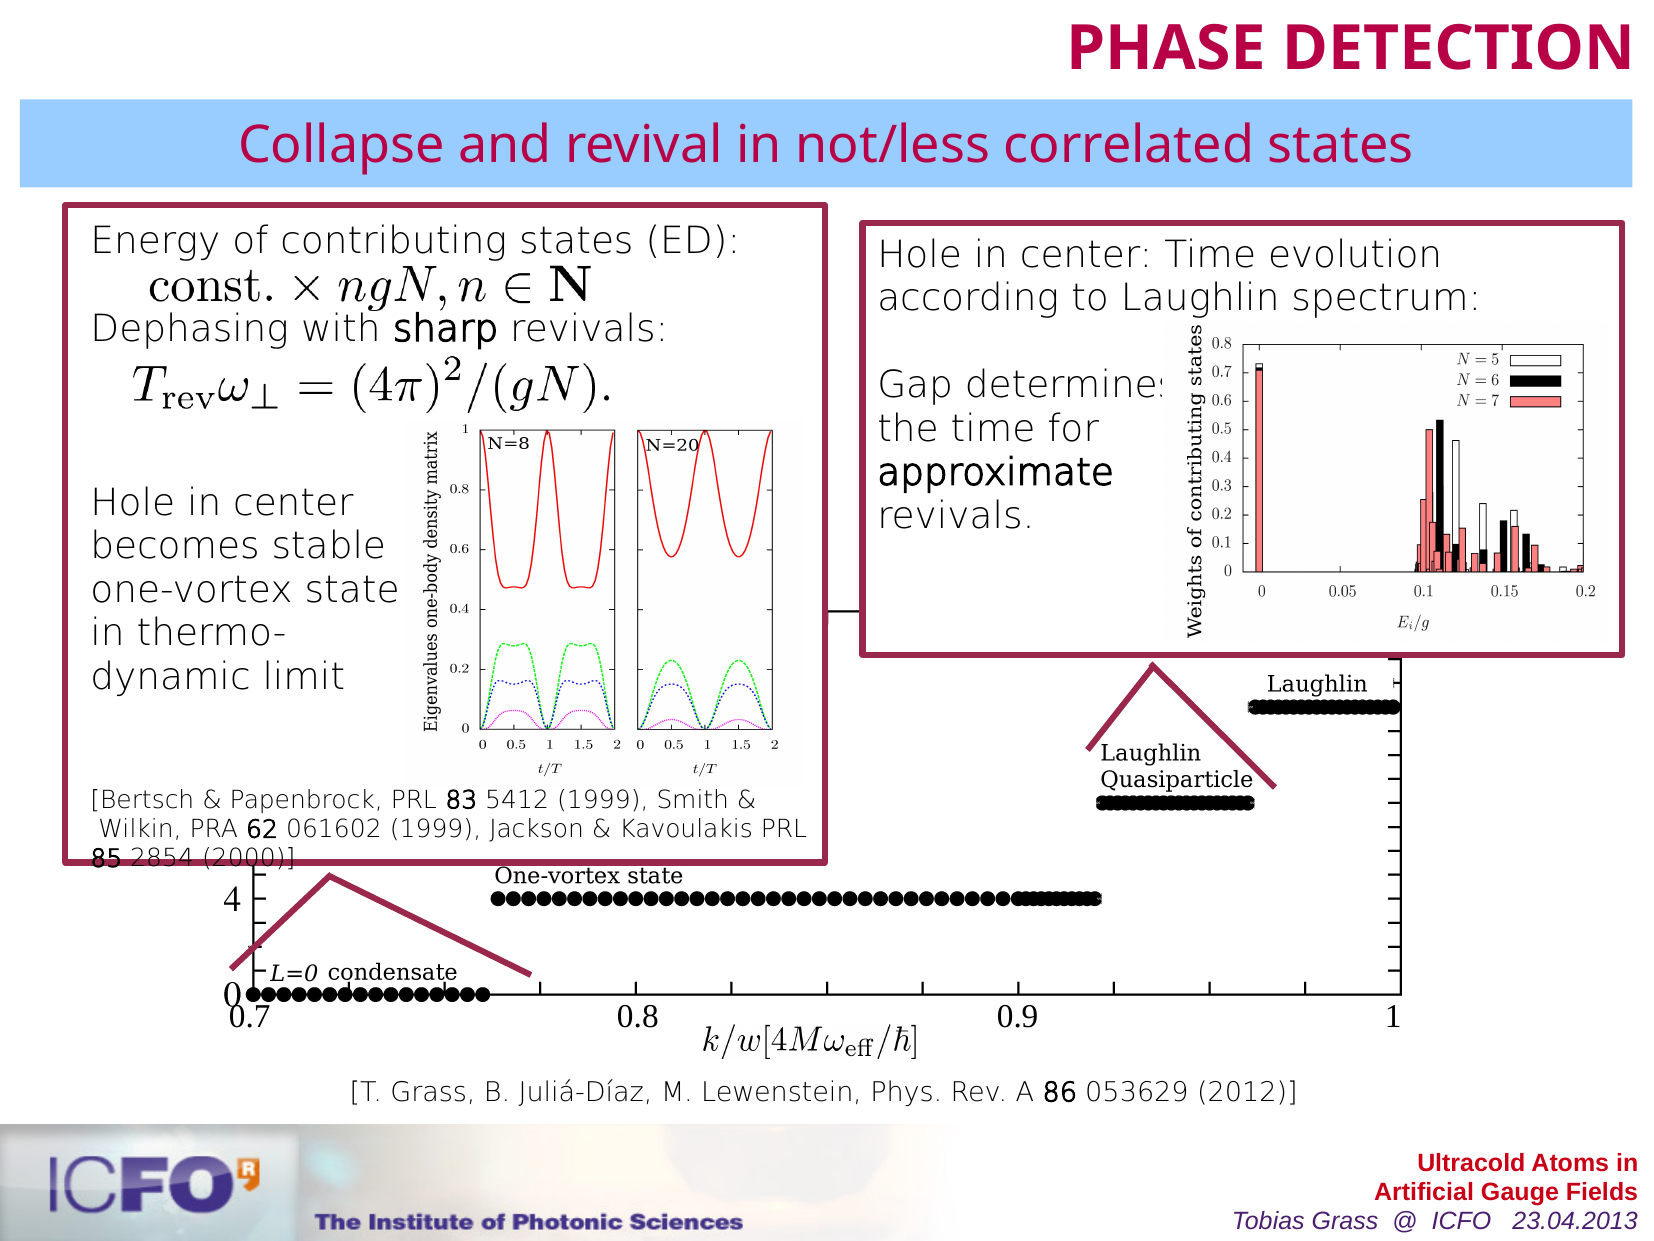

PHASE DETECTION
Collapse and revival in not/less correlated states
Energy of contributing states (ED):
Dephasing with sharp revivals:
Hole in center
becomes stable
one-vortex state
in thermo-
dynamic limit
[Bertsch & Papenbrock, PRL 83 5412 (1999), Smith &
 Wilkin, PRA 62 061602 (1999), Jackson & Kavoulakis PRL 85 2854 (2000)]
Hole in center: Time evolution according to Laughlin spectrum:
Gap determines
the time for
approximate
revivals.
0.7 0.8 0.9 1
[T. Grass, B. Juliá-Díaz, M. Lewenstein, Phys. Rev. A 86 053629 (2012)]
Ultracold Atoms in
Artificial Gauge Fields
Tobias Grass @ ICFO 23.04.2013